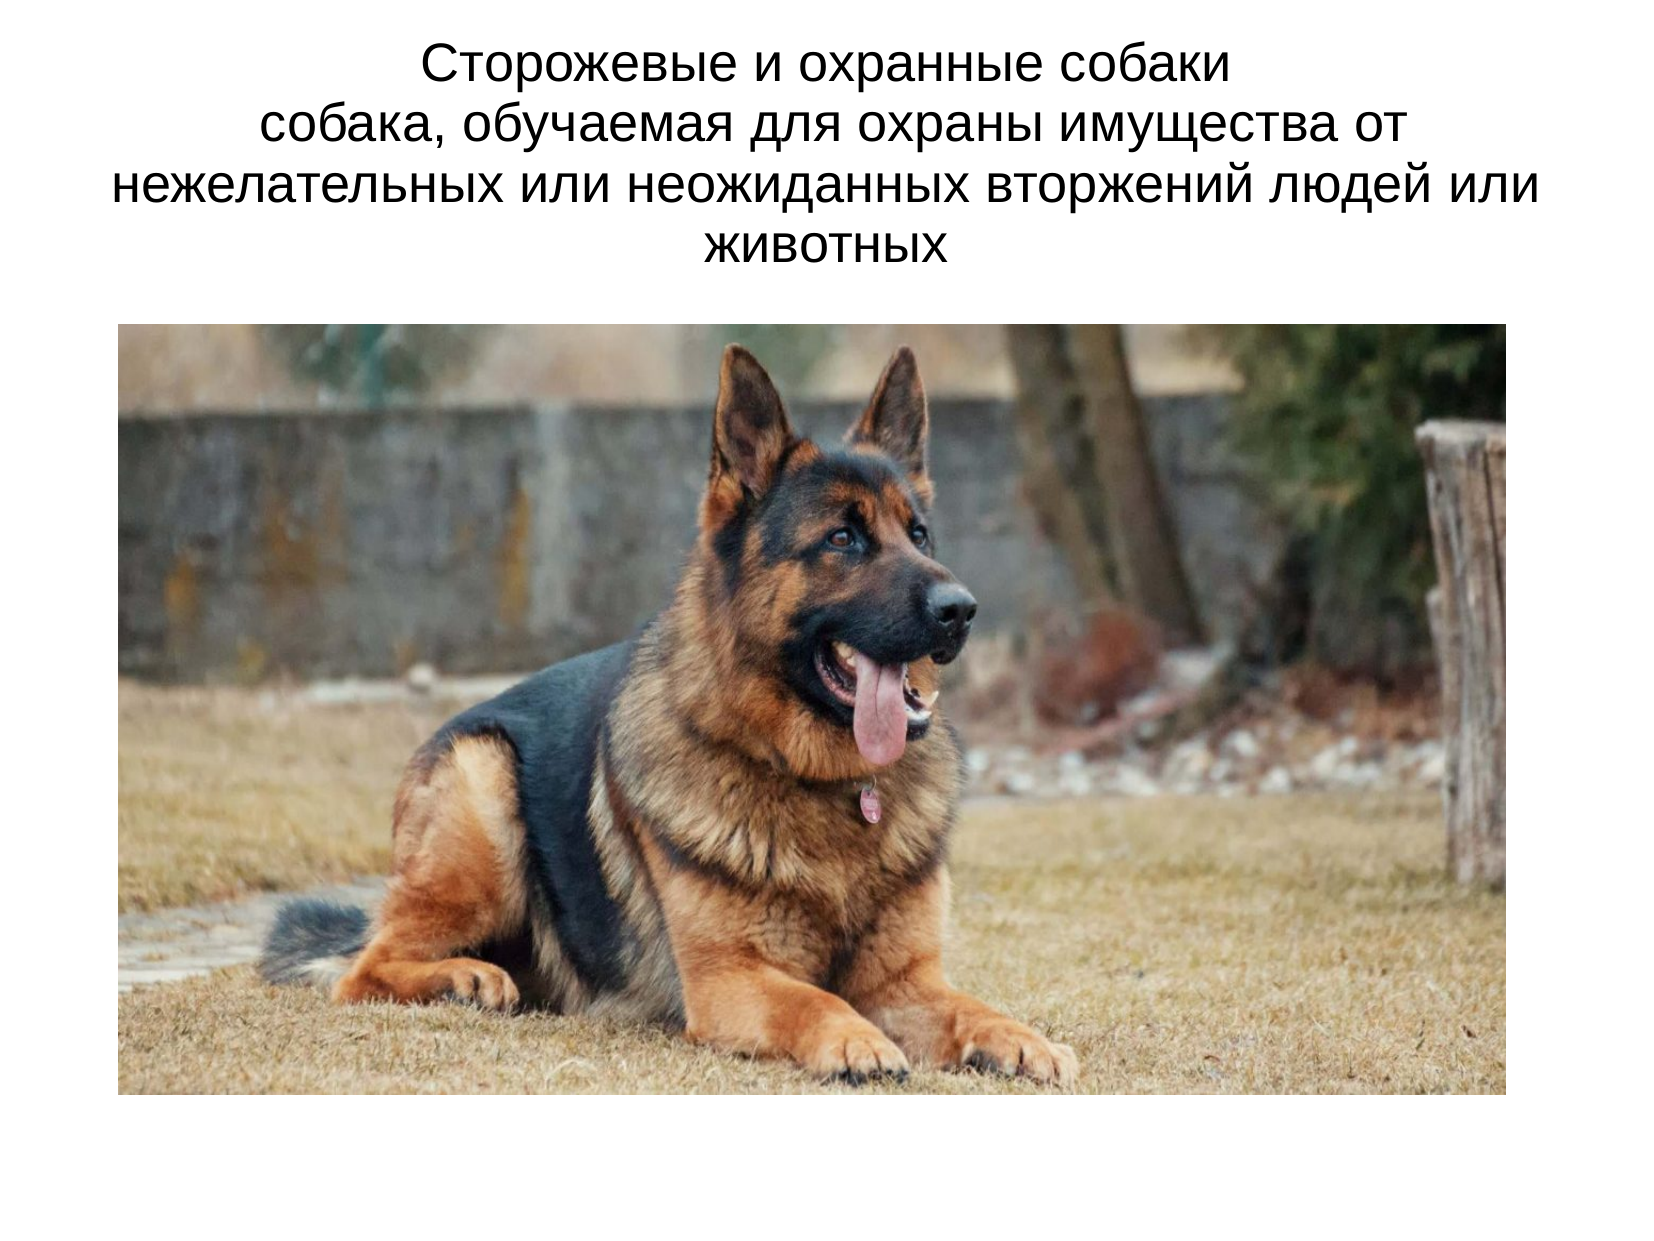

# Сторожевые и охранные собаки собака, обучаемая для охраны имущества от нежелательных или неожиданных вторжений людей или животных